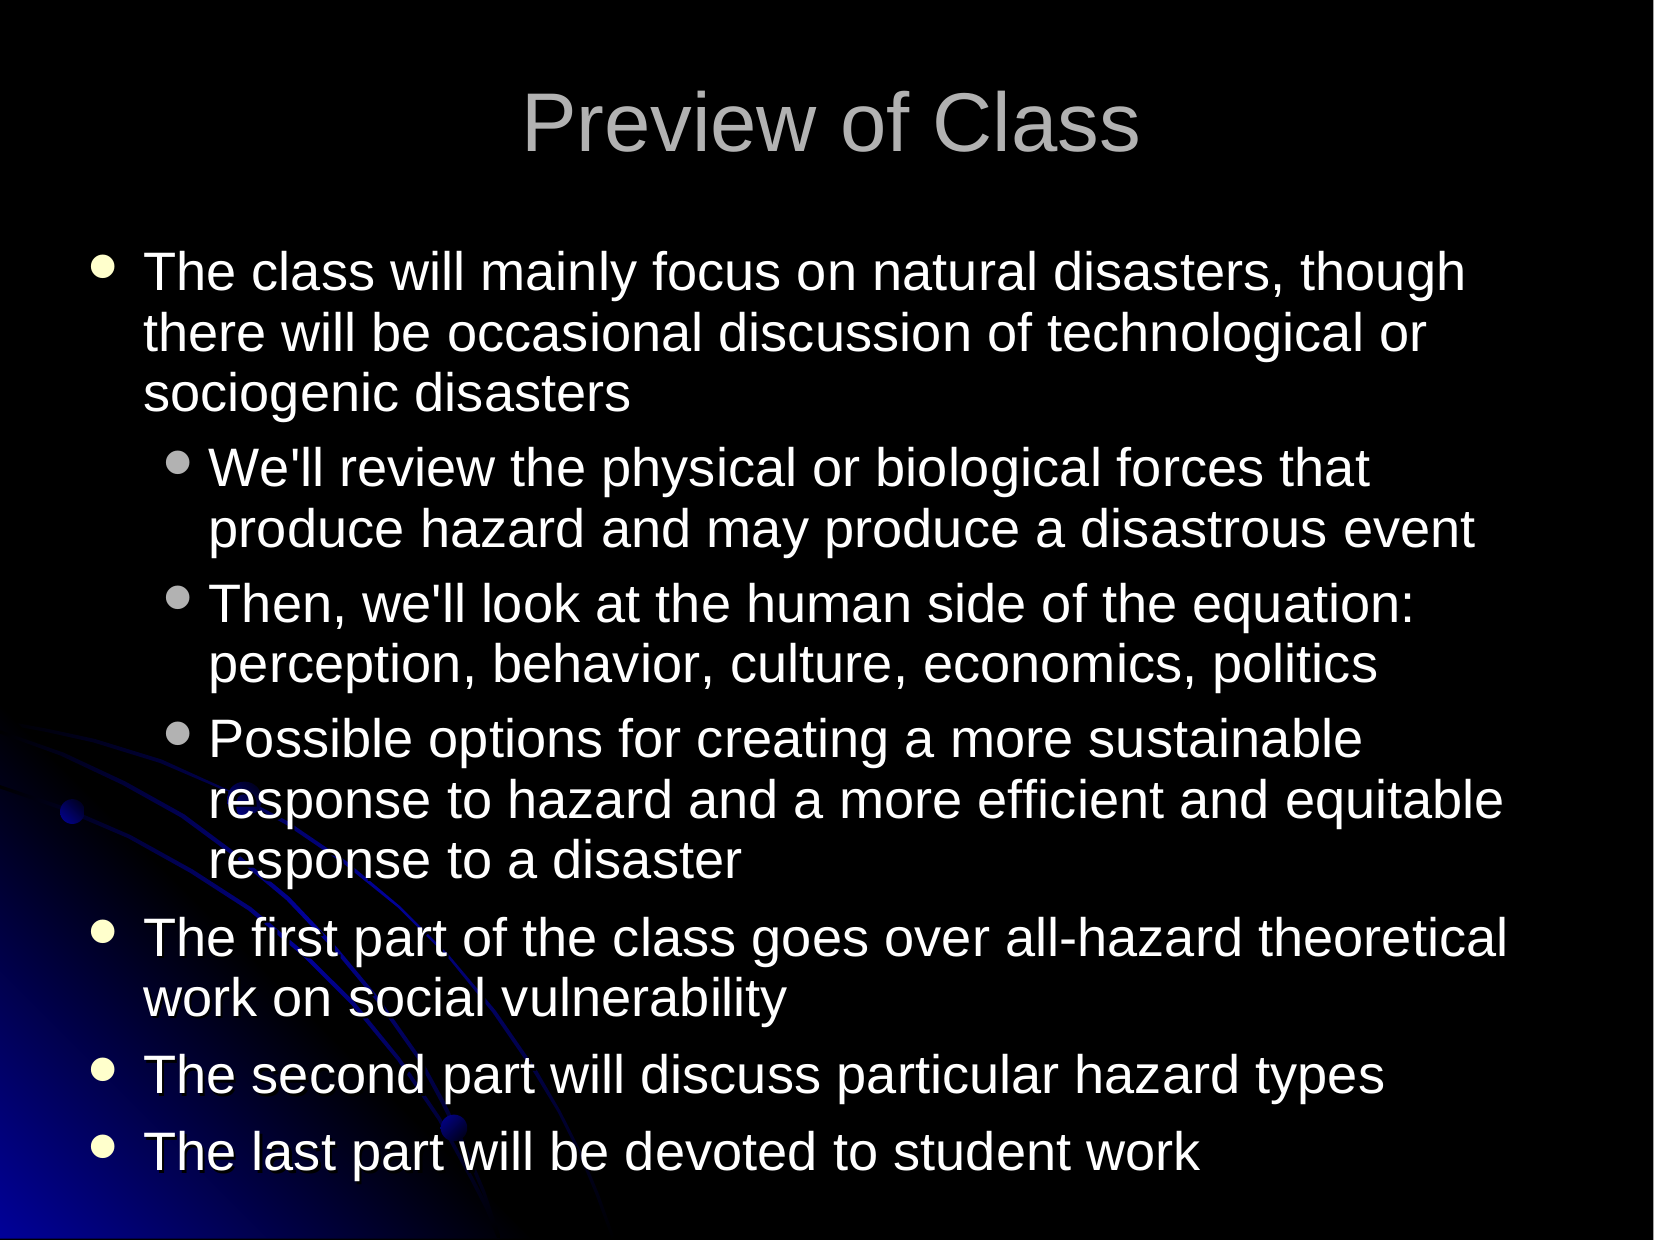

# Preview of Class
The class will mainly focus on natural disasters, though there will be occasional discussion of technological or sociogenic disasters
We'll review the physical or biological forces that produce hazard and may produce a disastrous event
Then, we'll look at the human side of the equation: perception, behavior, culture, economics, politics
Possible options for creating a more sustainable response to hazard and a more efficient and equitable response to a disaster
The first part of the class goes over all-hazard theoretical work on social vulnerability
The second part will discuss particular hazard types
The last part will be devoted to student work